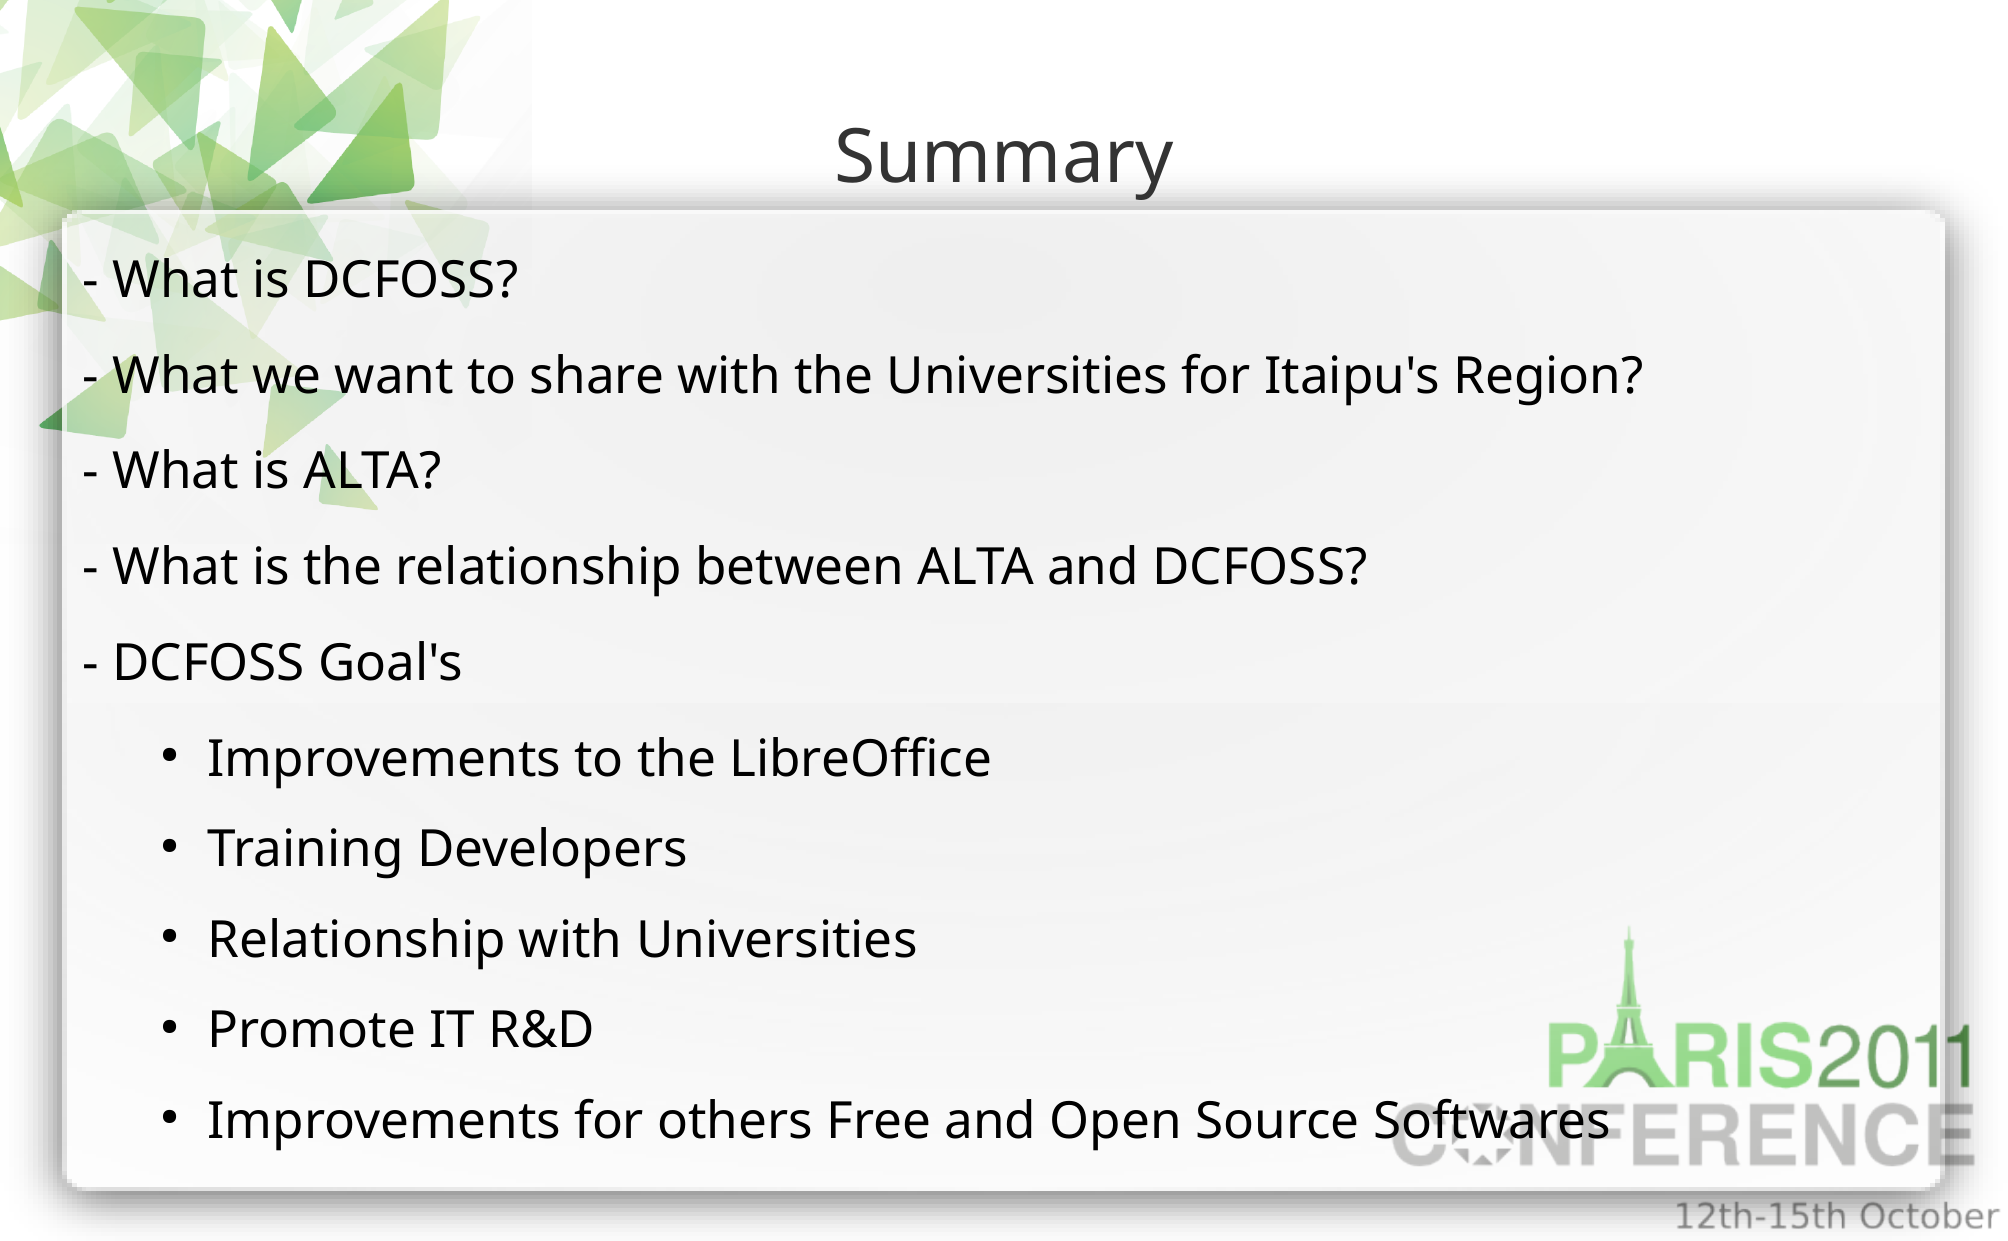

# Summary
- What is DCFOSS?
- What we want to share with the Universities for Itaipu's Region?
- What is ALTA?
- What is the relationship between ALTA and DCFOSS?
- DCFOSS Goal's
Improvements to the LibreOffice
Training Developers
Relationship with Universities
Promote IT R&D
Improvements for others Free and Open Source Softwares